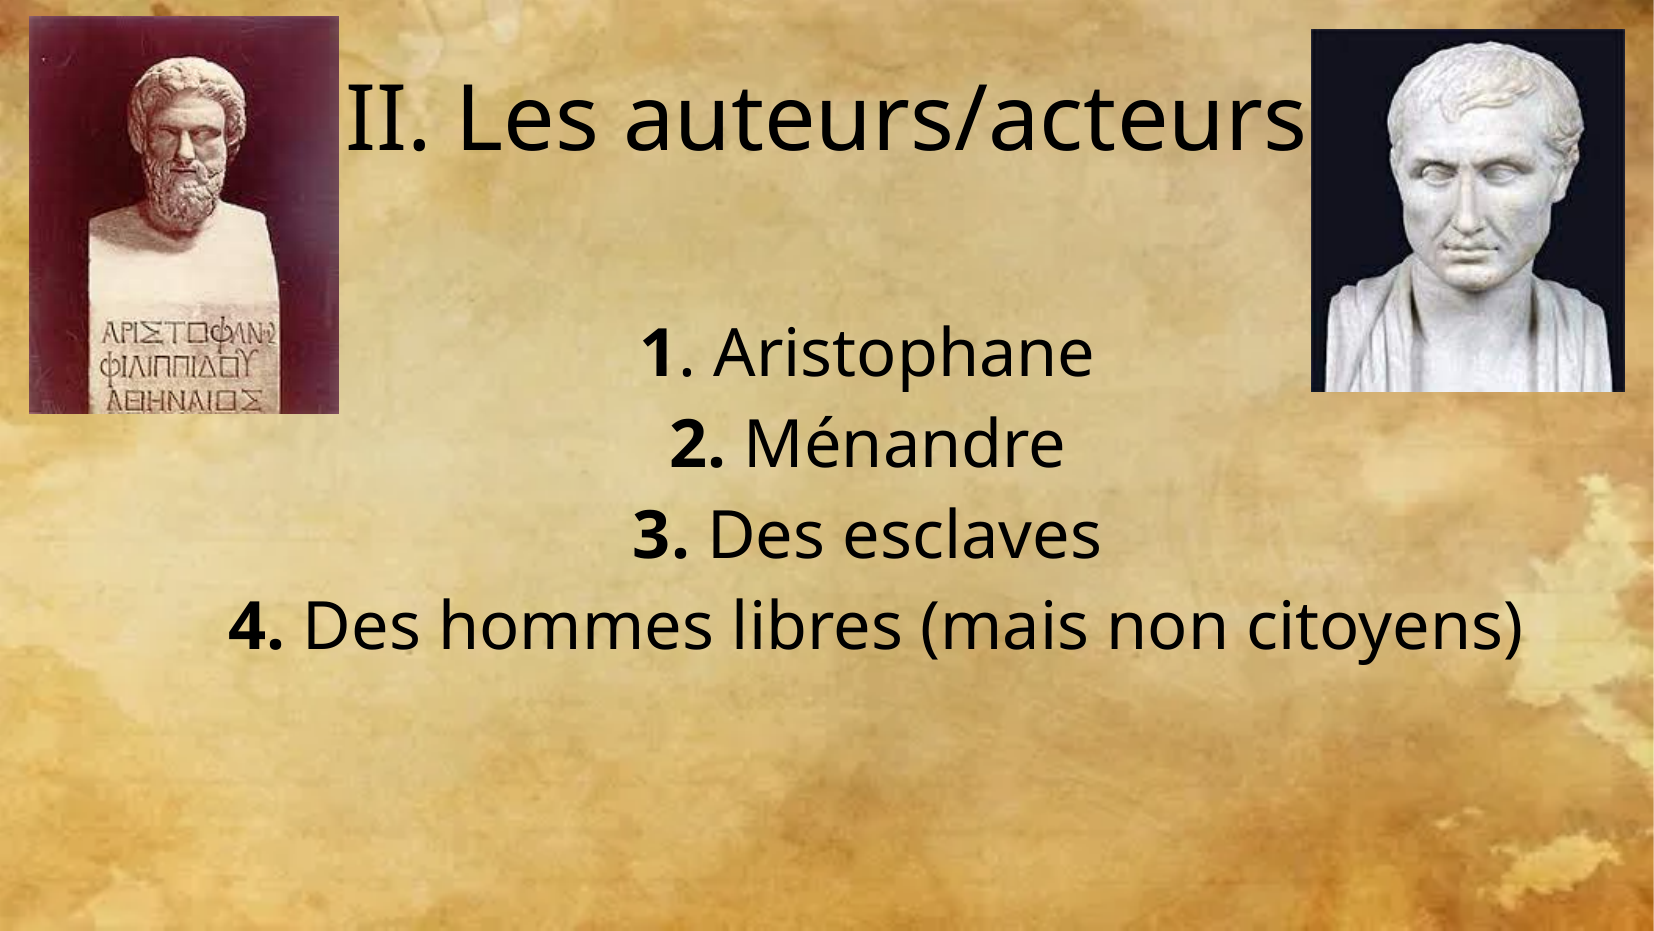

# II. Les auteurs/acteurs
1. Aristophane
2. Ménandre
3. Des esclaves
 4. Des hommes libres (mais non citoyens)